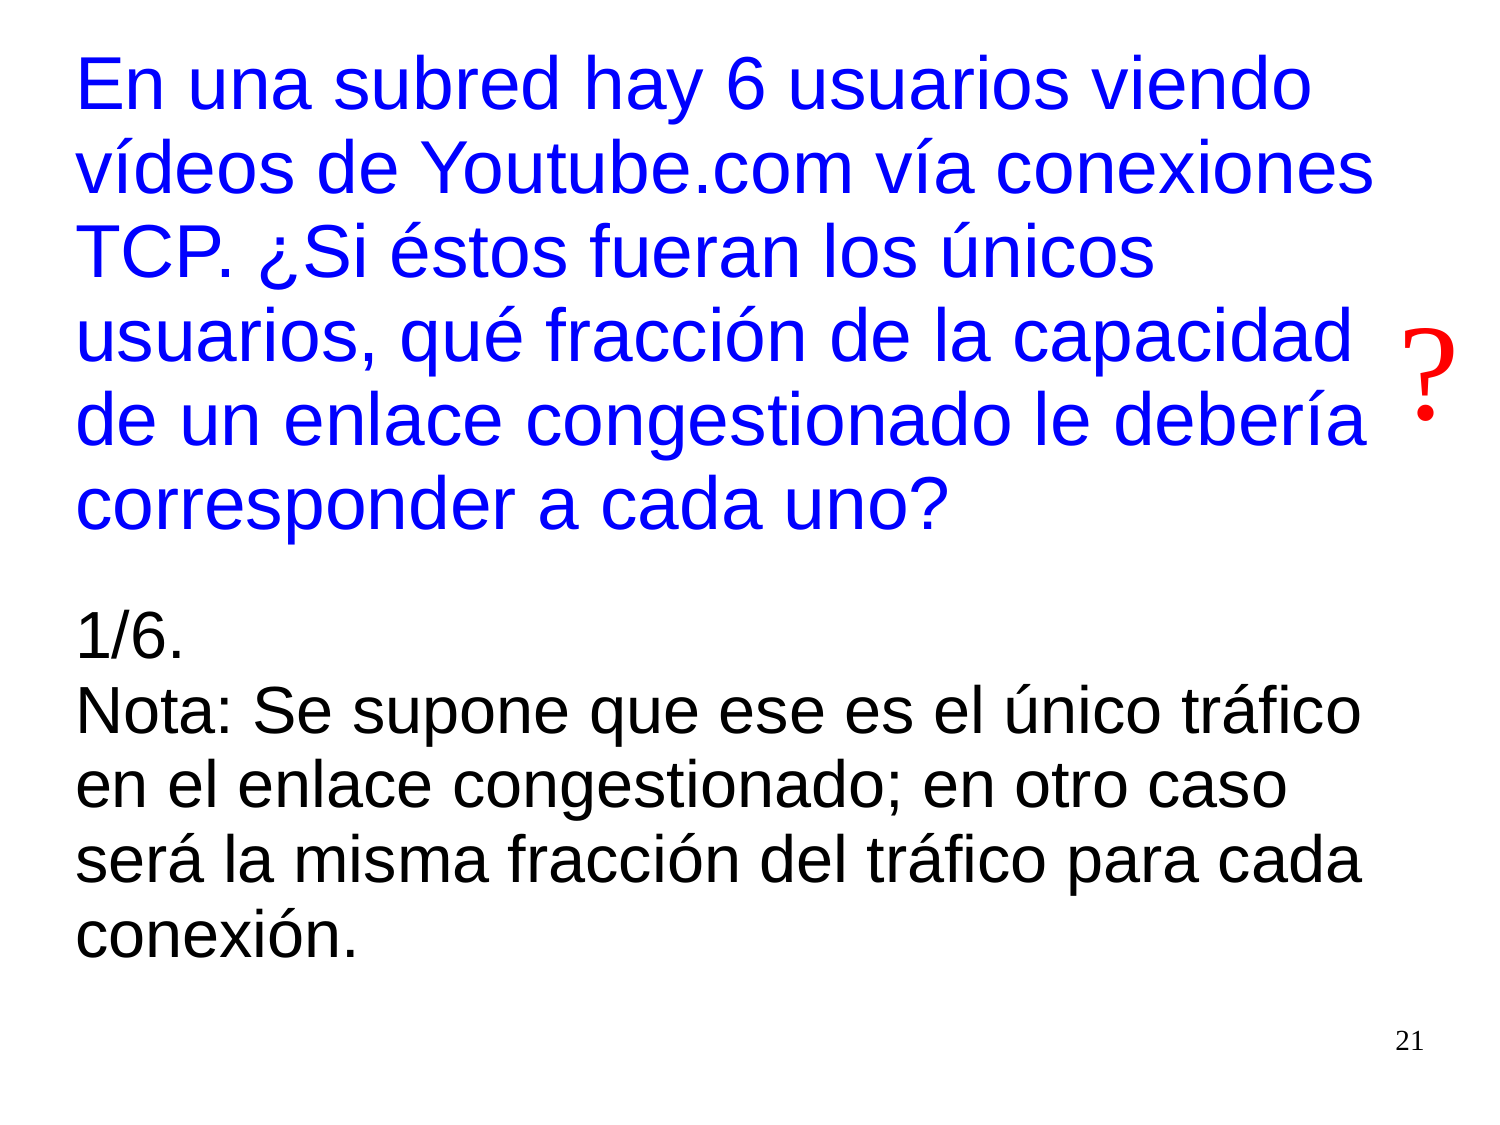

# En una subred hay 6 usuarios viendo vídeos de Youtube.com vía conexiones TCP. ¿Si éstos fueran los únicos usuarios, qué fracción de la capacidad de un enlace congestionado le debería corresponder a cada uno?
1/6.
Nota: Se supone que ese es el único tráfico en el enlace congestionado; en otro caso será la misma fracción del tráfico para cada conexión.
21